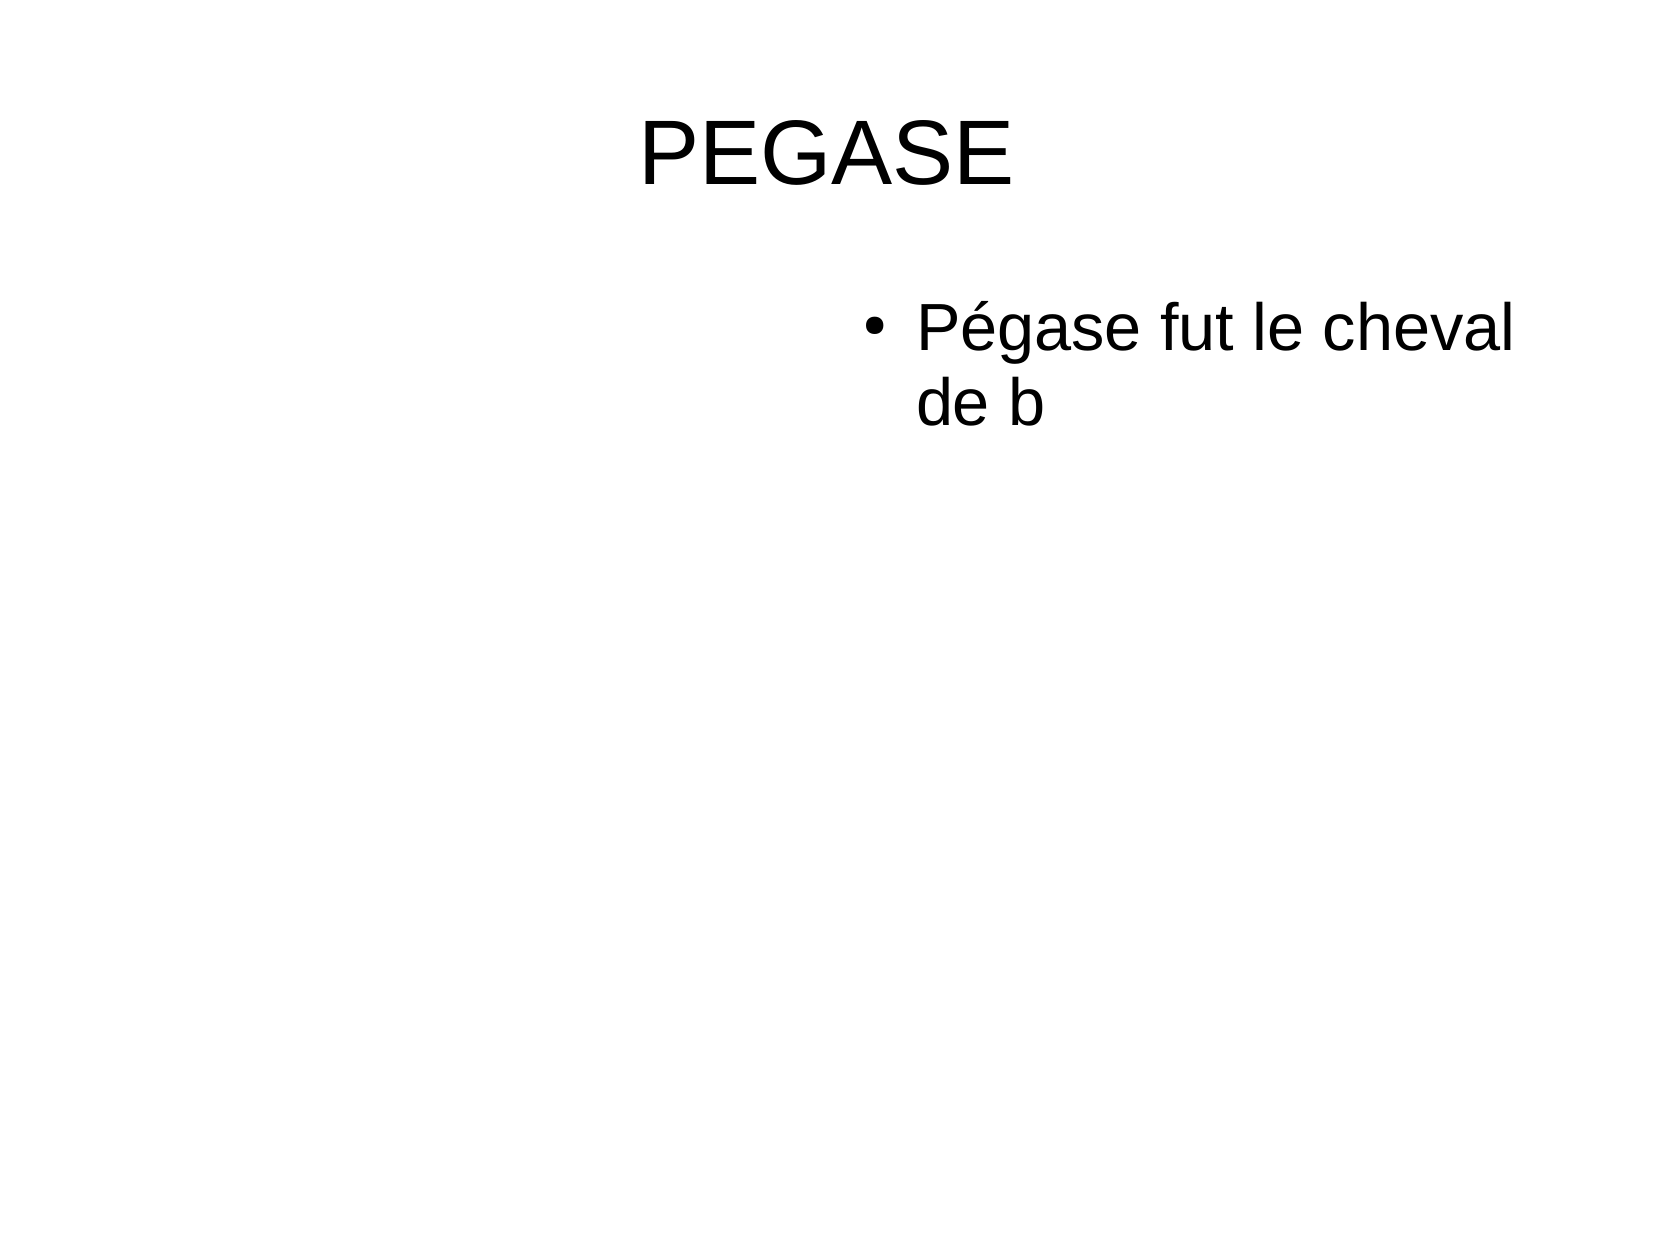

# PEGASE
Pégase fut le cheval de b